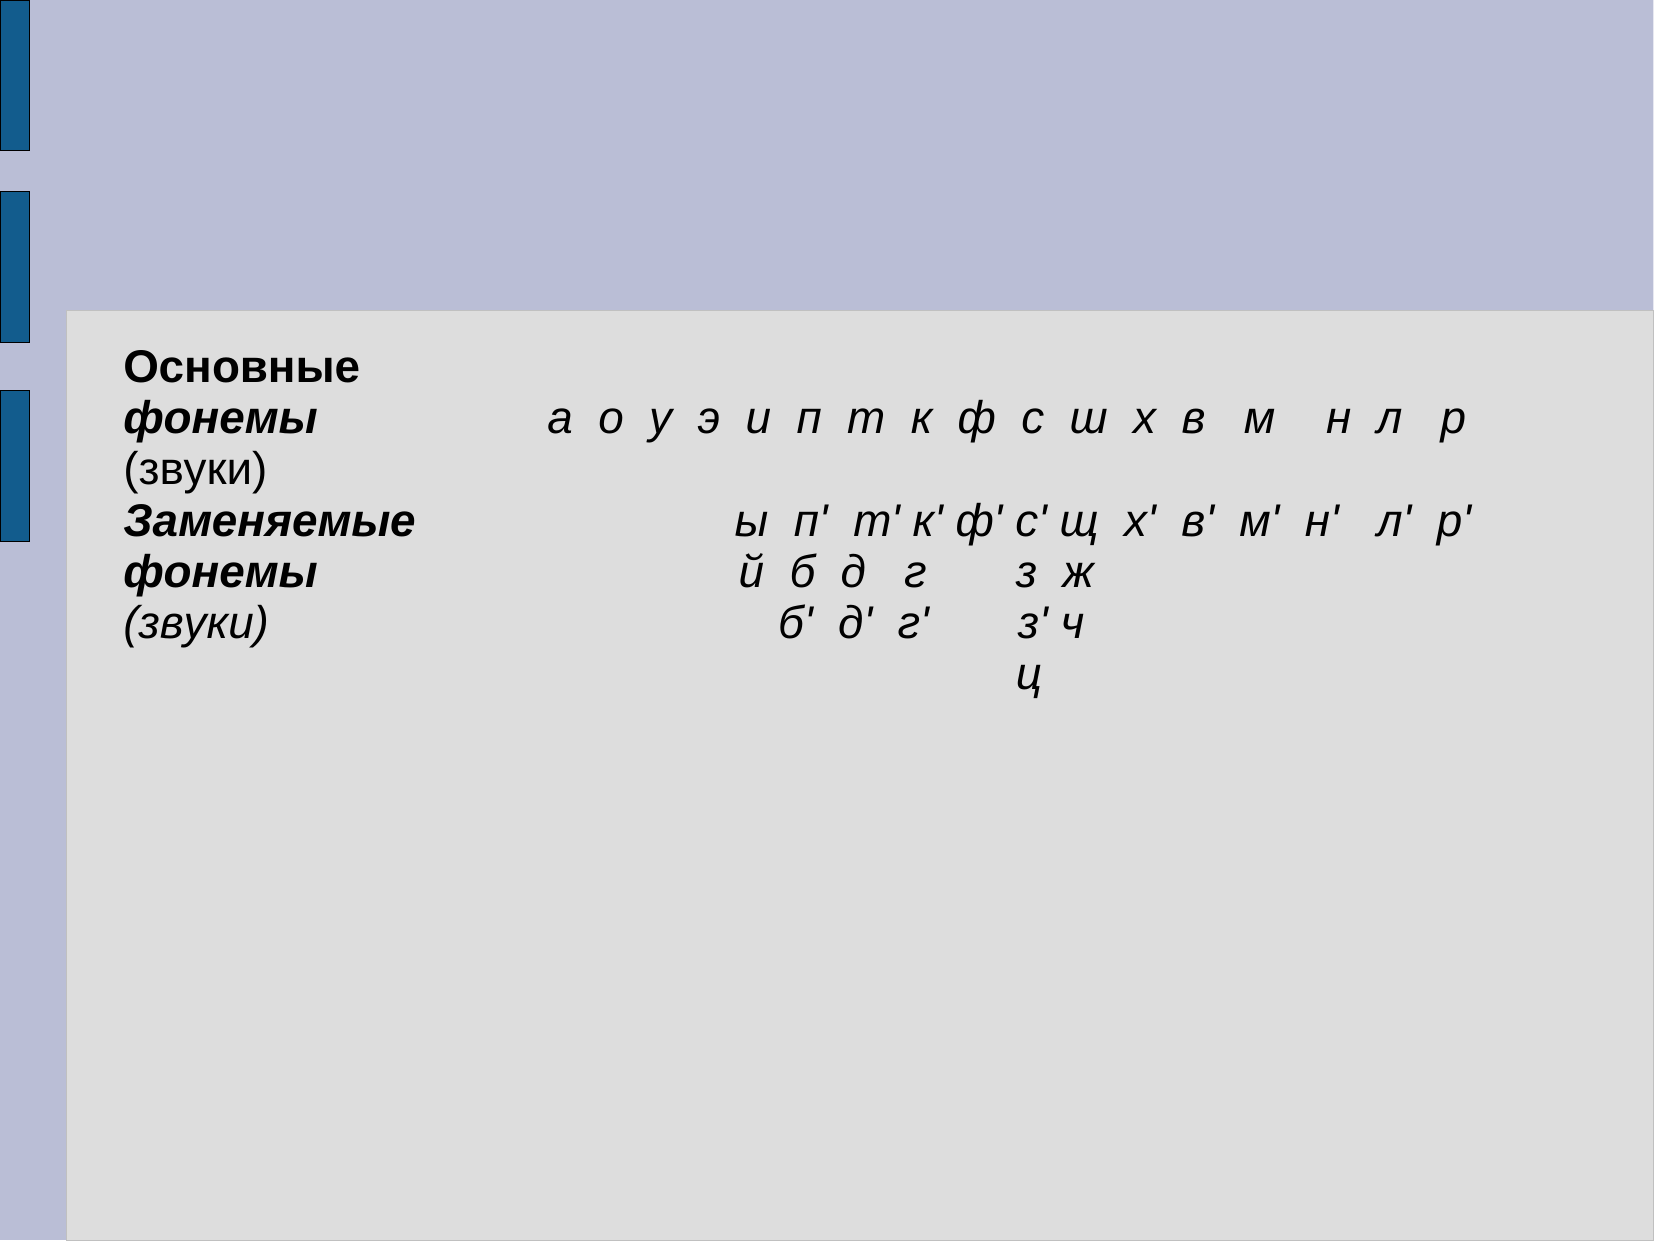

#
Основные
фонемы а о у э и п т к ф с ш х в м н л р
(звуки)
Заменяемые ы п' т' к' ф' с' щ х' в' м' н' л' р'
фонемы й б д г з ж
(звуки) б' д' г' з' ч
 ц